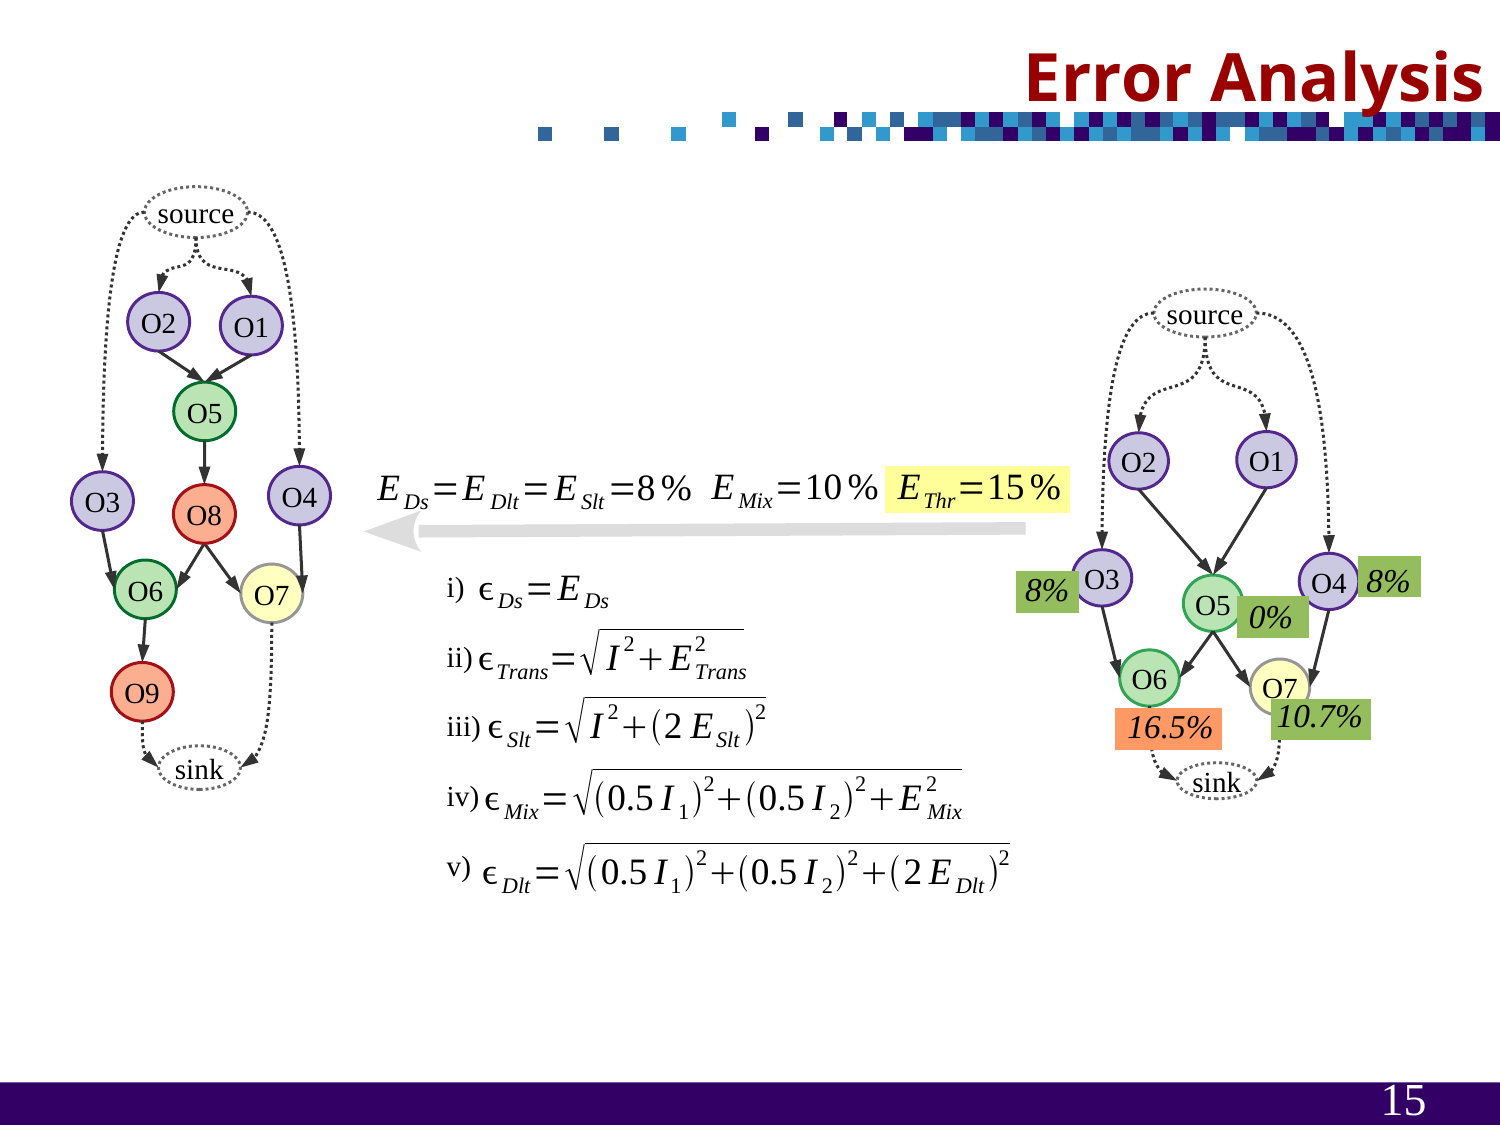

# Error Analysis
source
O2
O1
O5
O4
O3
O8
O6
O7
O9
sink
source
O1
O2
O3
8%
O4
i)
ii)
iii)
iv)
v)
8%
O5
0%
O6
O7
10.7%
16.5%
sink